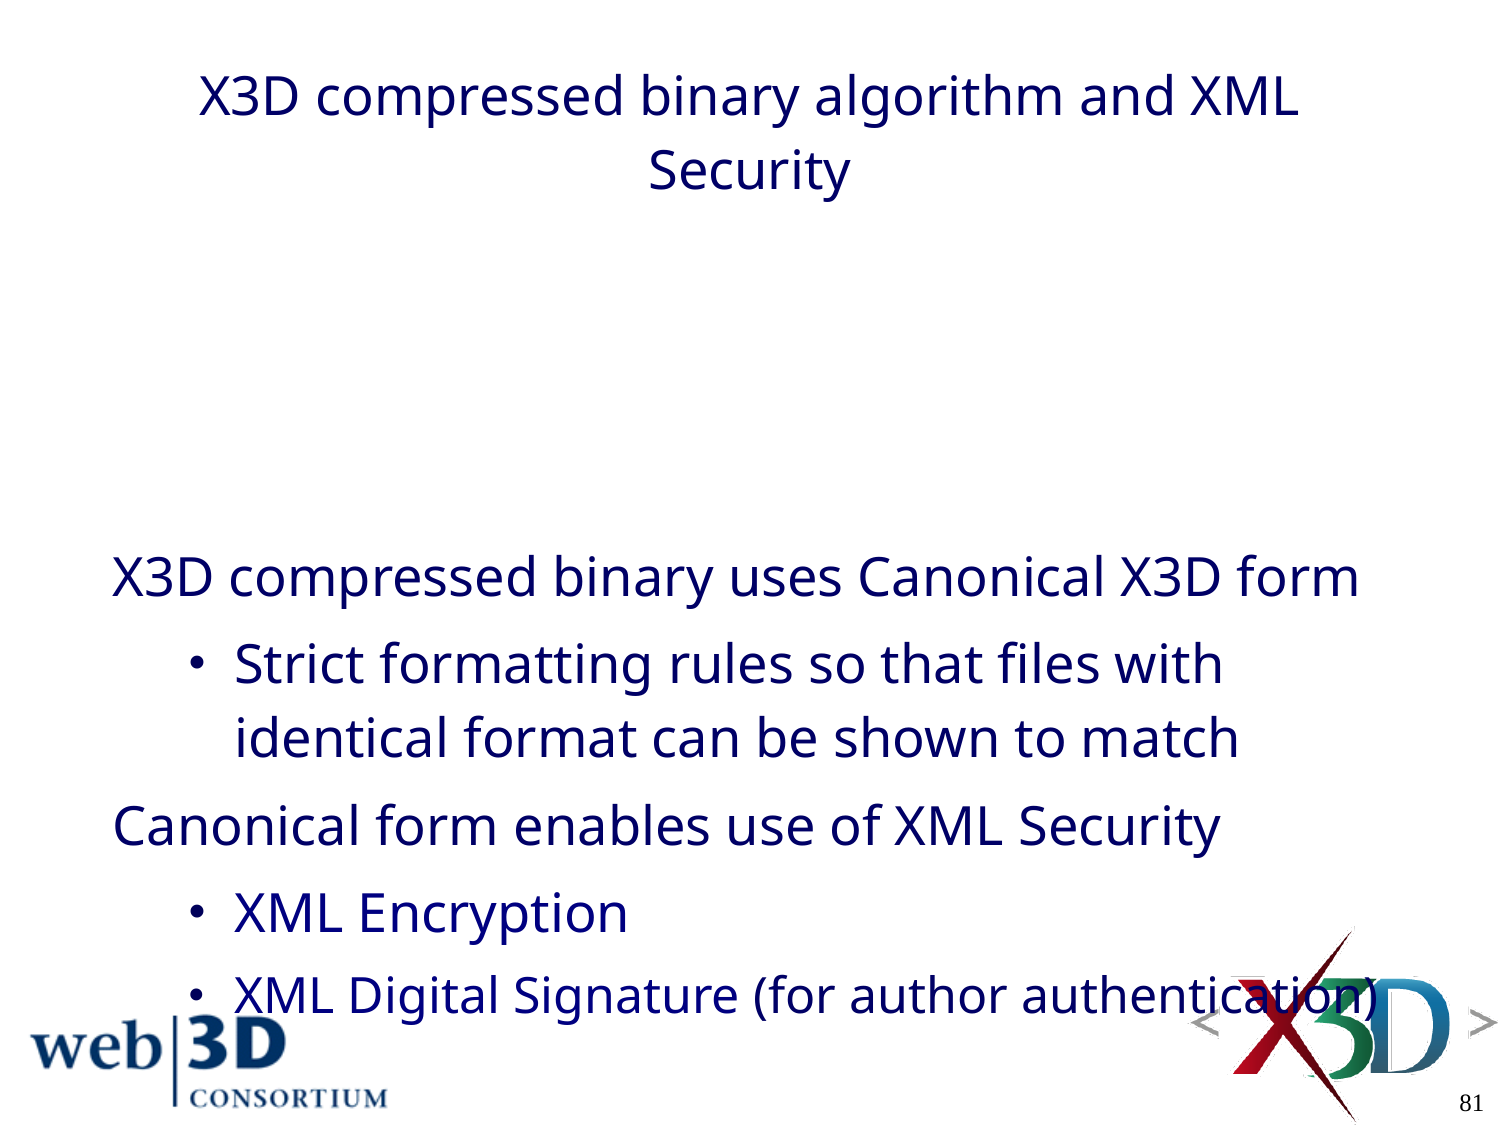

# X3D compressed binary algorithm and XML Security
X3D compressed binary uses Canonical X3D form
Strict formatting rules so that files with identical format can be shown to match
Canonical form enables use of XML Security
XML Encryption
XML Digital Signature (for author authentication)